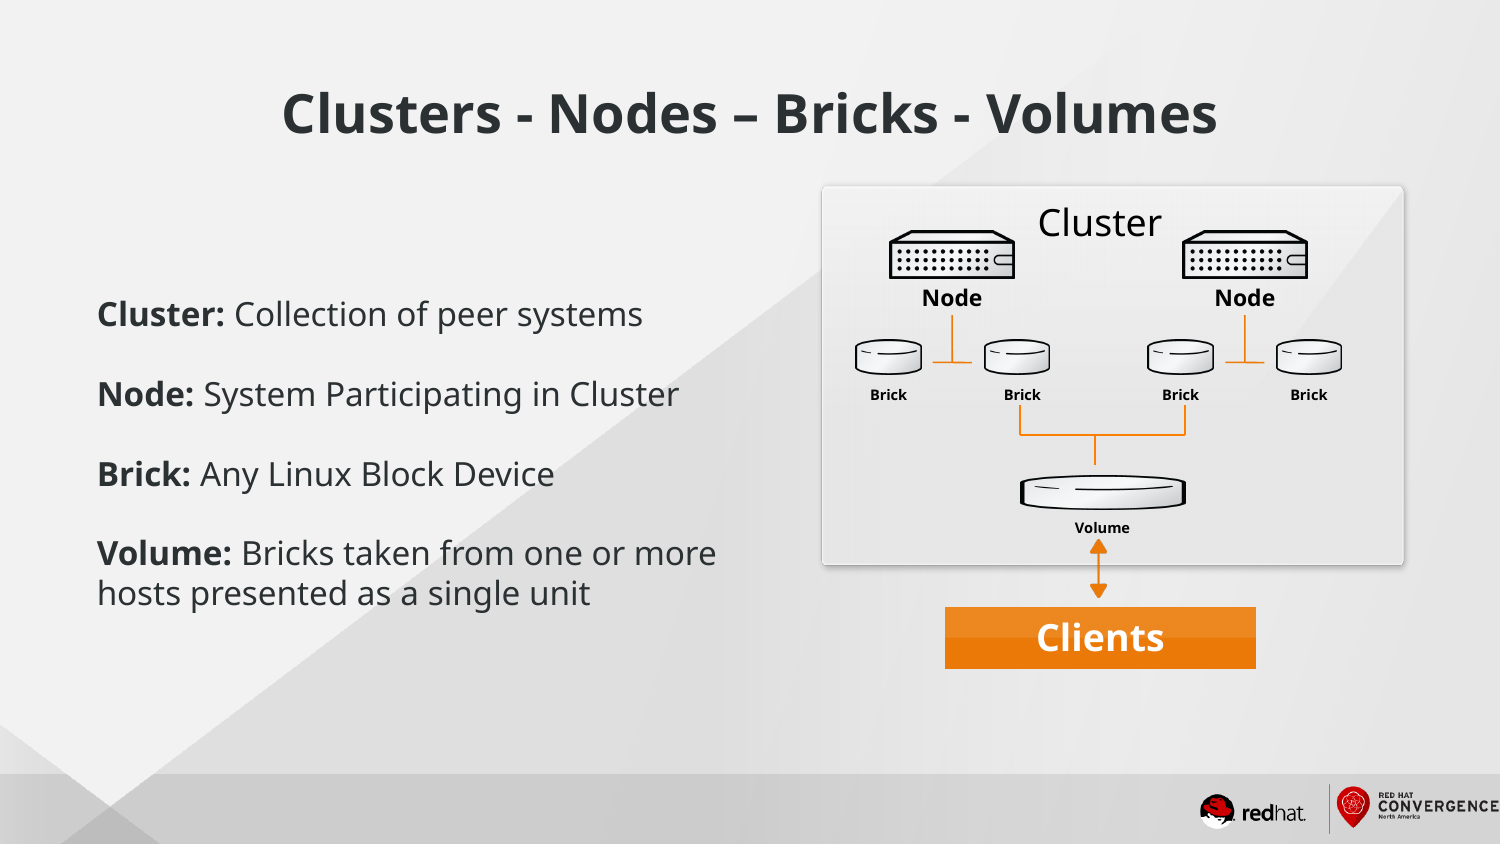

# Clusters - Nodes – Bricks - Volumes
Cluster
Cluster: Collection of peer systems
Node: System Participating in Cluster
Brick: Any Linux Block Device
Volume: Bricks taken from one or more hosts presented as a single unit
Node
Node
Brick
Brick
Brick
Brick
Volume
Clients